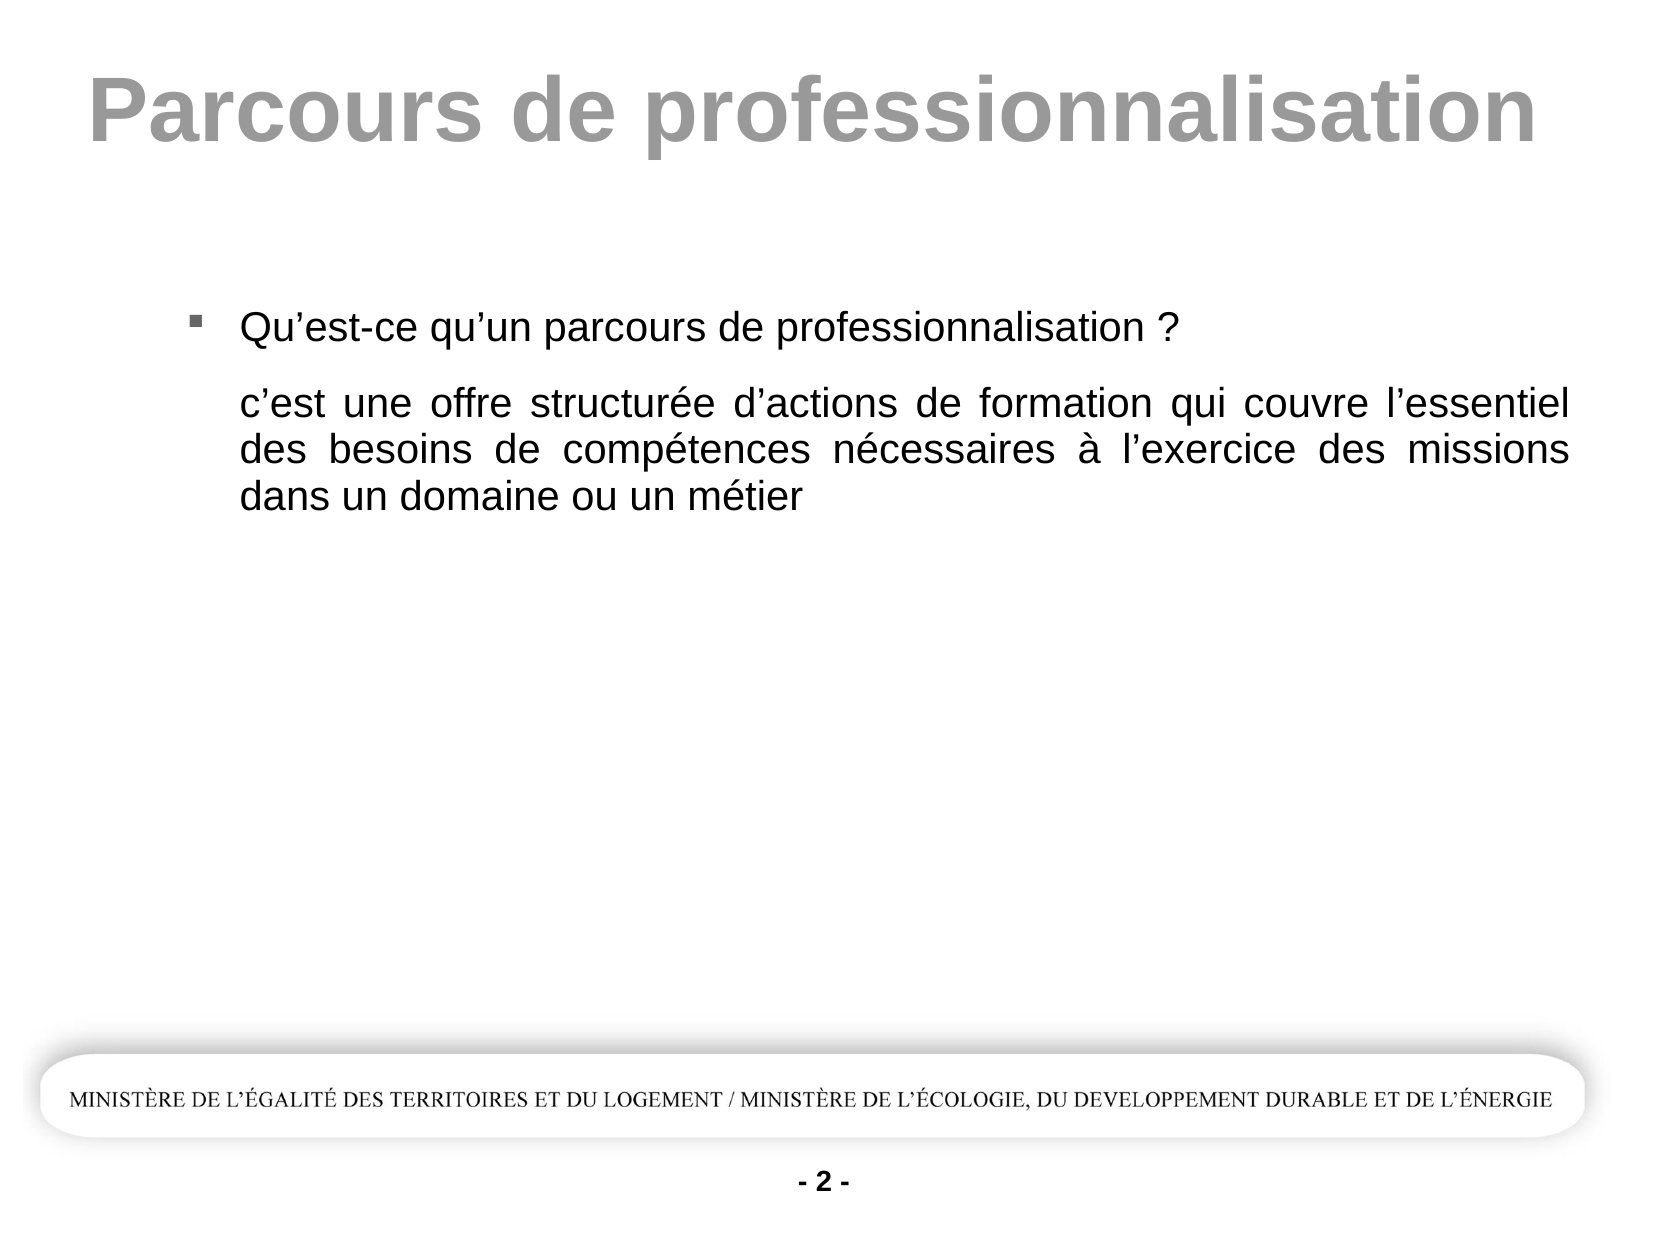

# Parcours de professionnalisation
Qu’est-ce qu’un parcours de professionnalisation ?
c’est une offre structurée d’actions de formation qui couvre l’essentiel des besoins de compétences nécessaires à l’exercice des missions dans un domaine ou un métier